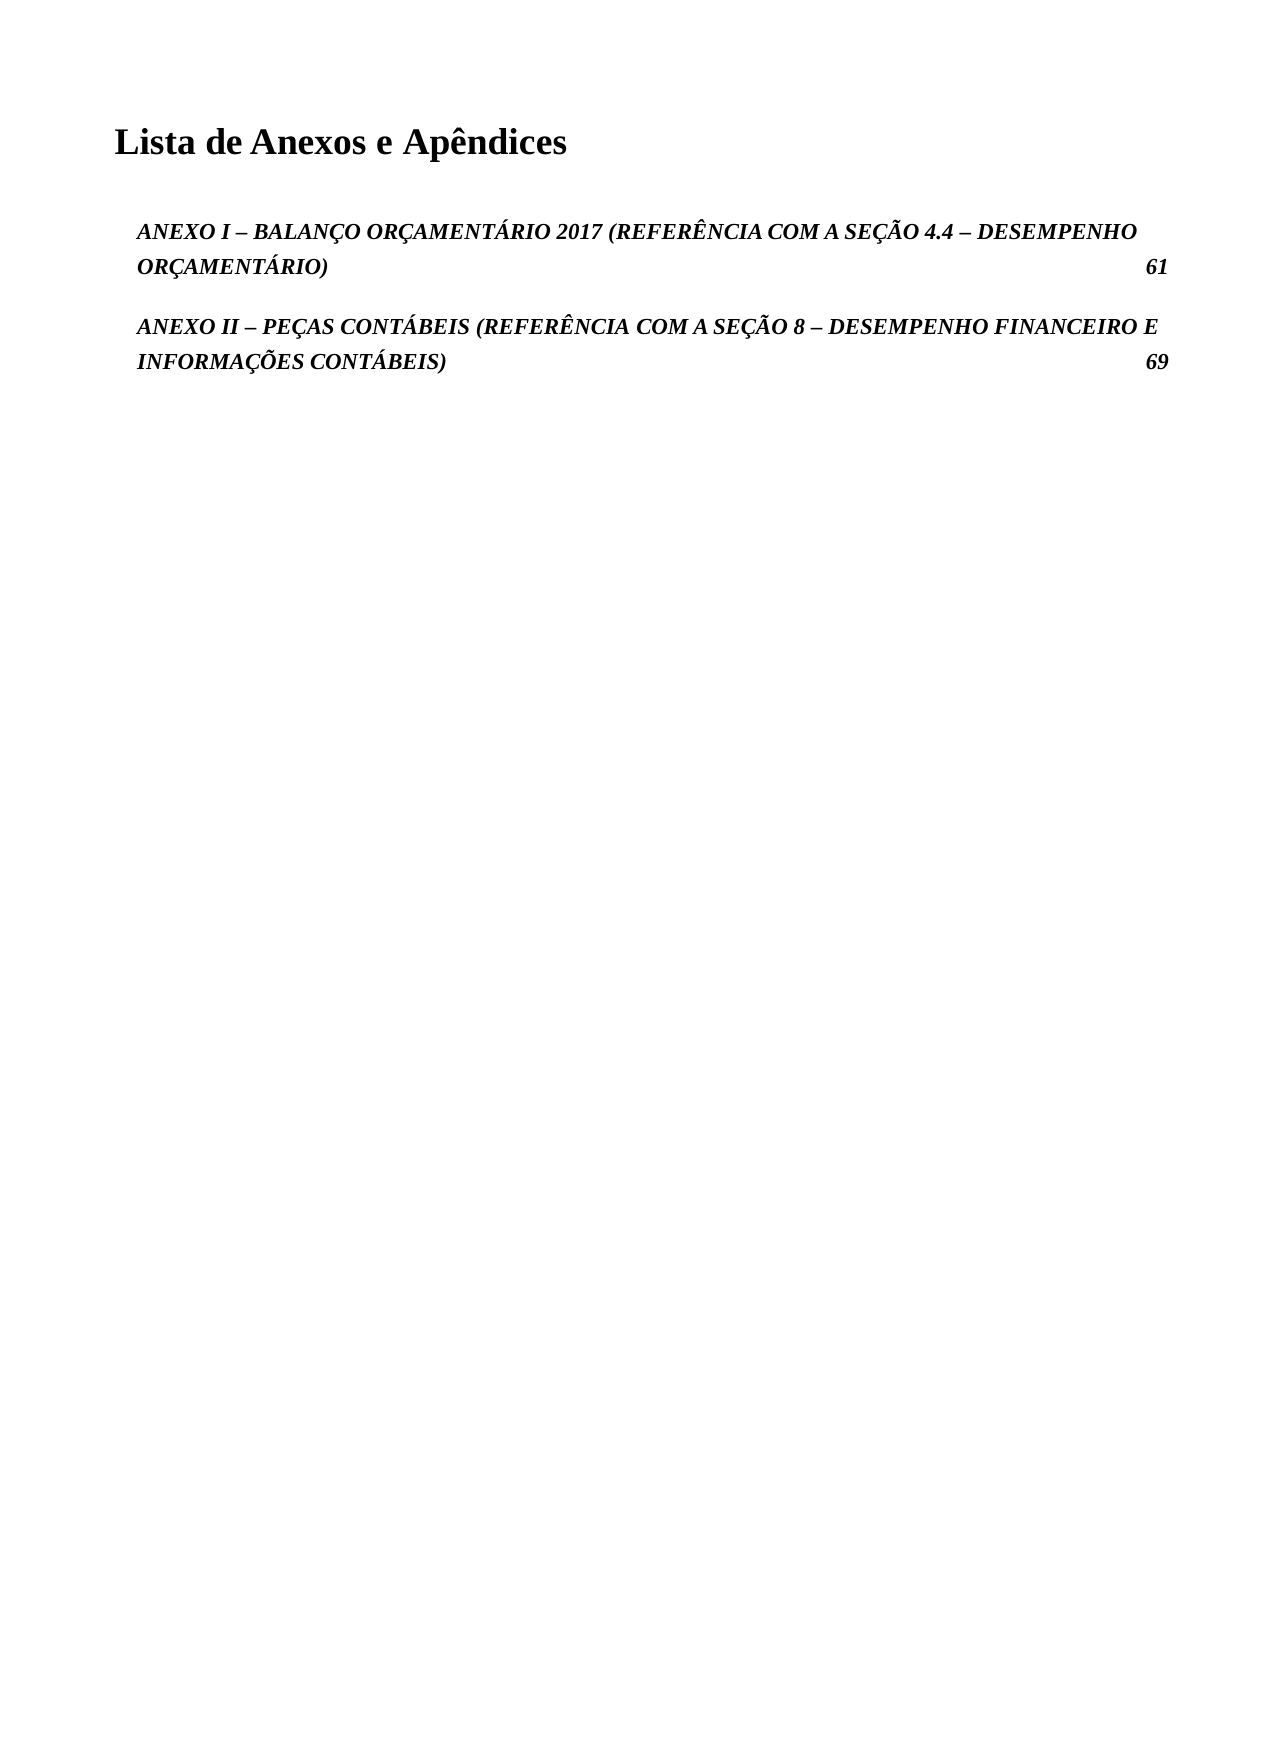

Lista de Anexos e Apêndices
ANEXO I – BALANÇO ORÇAMENTÁRIO 2017 (REFERÊNCIA COM A SEÇÃO 4.4 – DESEMPENHO ORÇAMENTÁRIO) 	61
ANEXO II – PEÇAS CONTÁBEIS (REFERÊNCIA COM A SEÇÃO 8 – DESEMPENHO FINANCEIRO E INFORMAÇÕES CONTÁBEIS) 	69